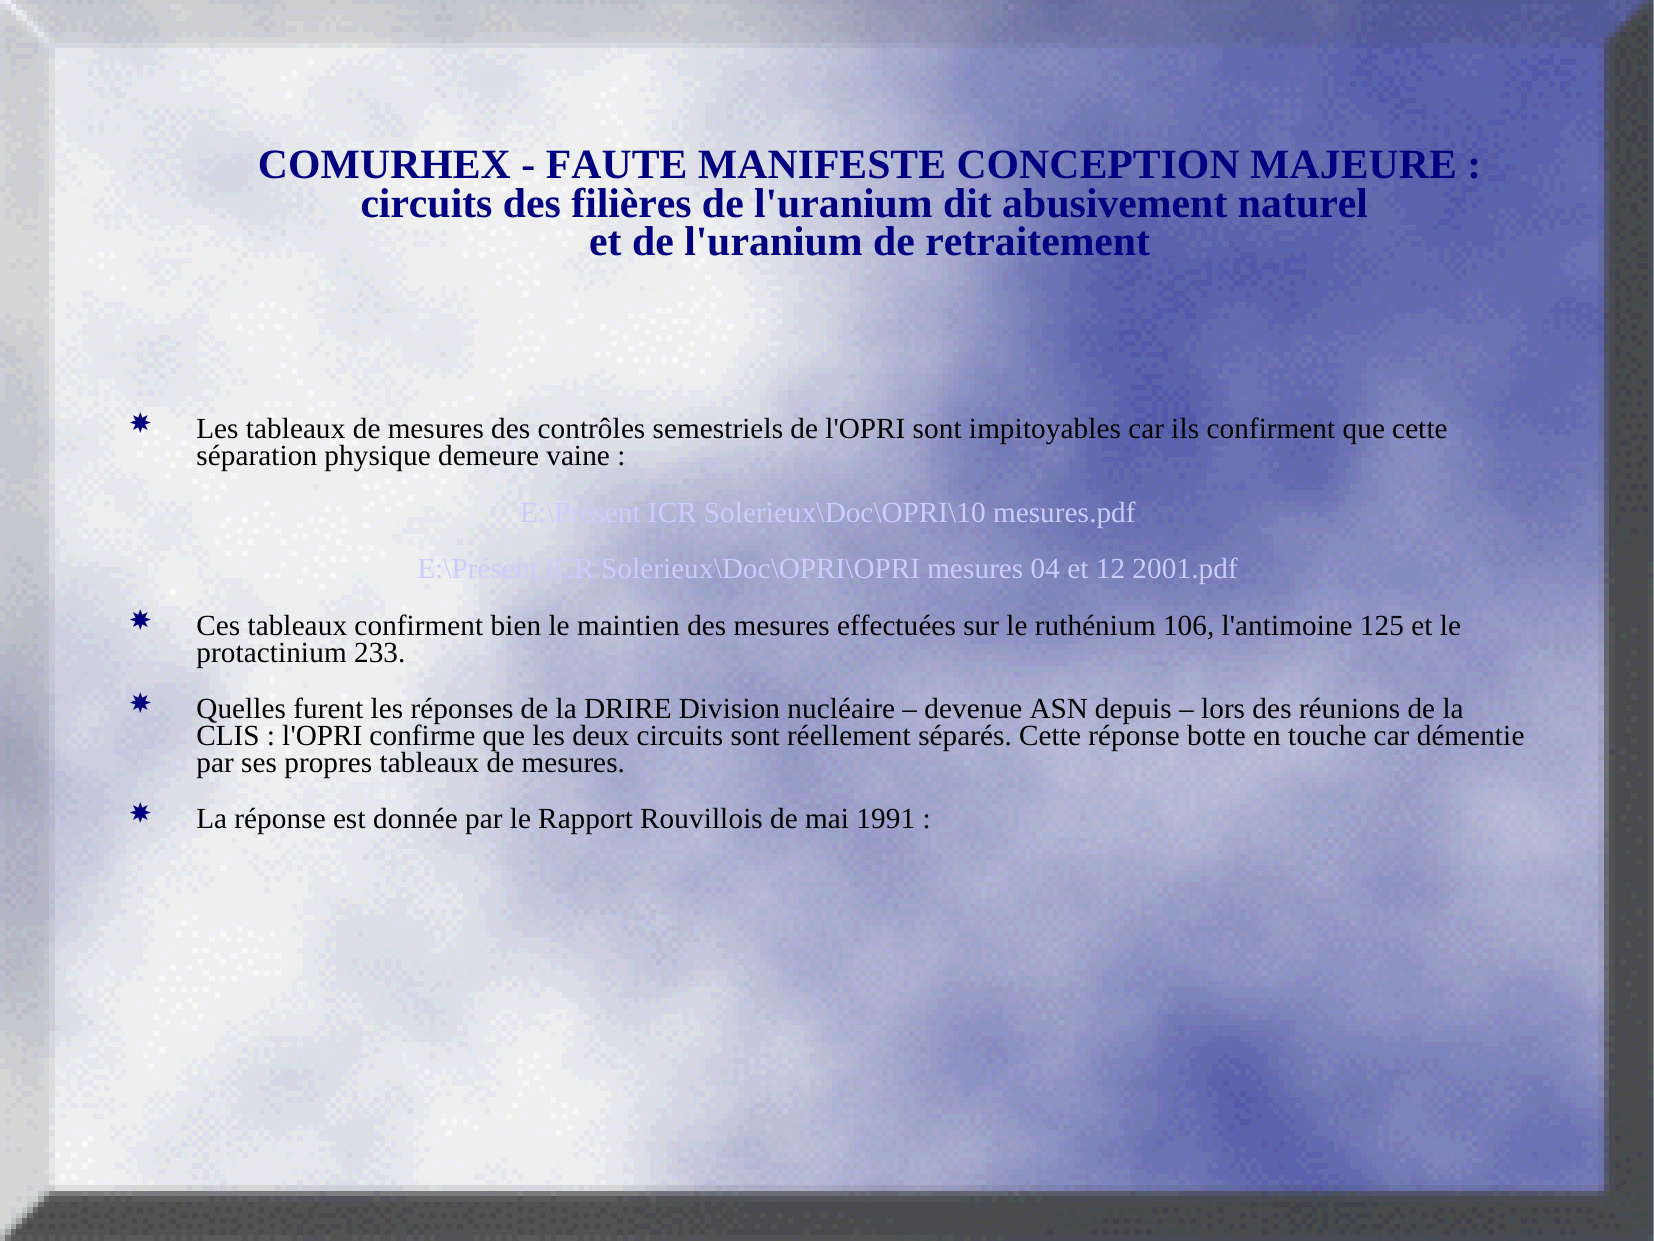

# COMURHEX - FAUTE MANIFESTE CONCEPTION MAJEURE : circuits des filières de l'uranium dit abusivement naturel et de l'uranium de retraitement
Les tableaux de mesures des contrôles semestriels de l'OPRI sont impitoyables car ils confirment que cette séparation physique demeure vaine :
E:\Présent ICR Solerieux\Doc\OPRI\10 mesures.pdf
E:\Présent ICR Solerieux\Doc\OPRI\OPRI mesures 04 et 12 2001.pdf
Ces tableaux confirment bien le maintien des mesures effectuées sur le ruthénium 106, l'antimoine 125 et le protactinium 233.
Quelles furent les réponses de la DRIRE Division nucléaire – devenue ASN depuis – lors des réunions de la CLIS : l'OPRI confirme que les deux circuits sont réellement séparés. Cette réponse botte en touche car démentie par ses propres tableaux de mesures.
La réponse est donnée par le Rapport Rouvillois de mai 1991 :